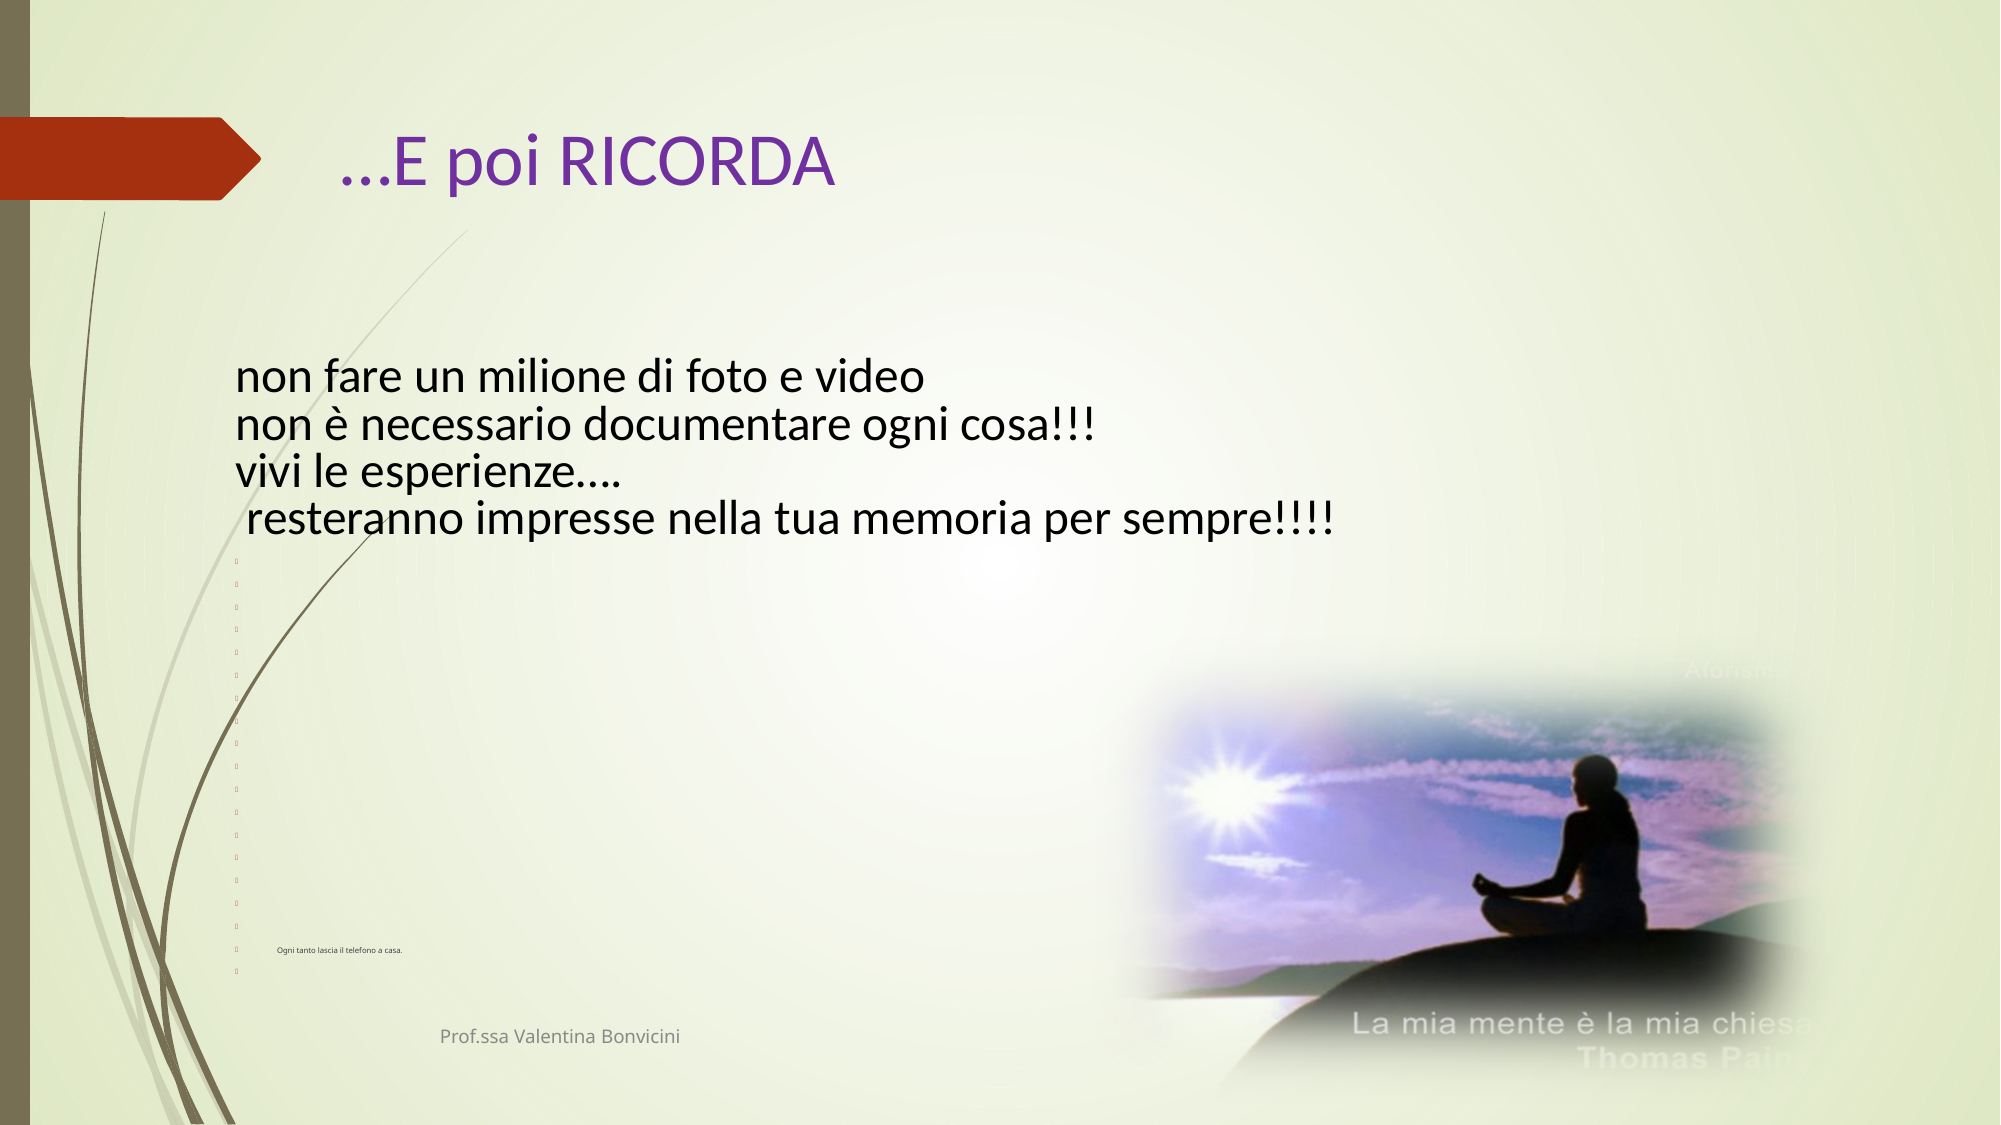

# …E poi RICORDA
non fare un milione di foto e video
non è necessario documentare ogni cosa!!!
vivi le esperienze….
 resteranno impresse nella tua memoria per sempre!!!!
Ogni tanto lascia il telefono a casa.
Prof.ssa Valentina Bonvicini